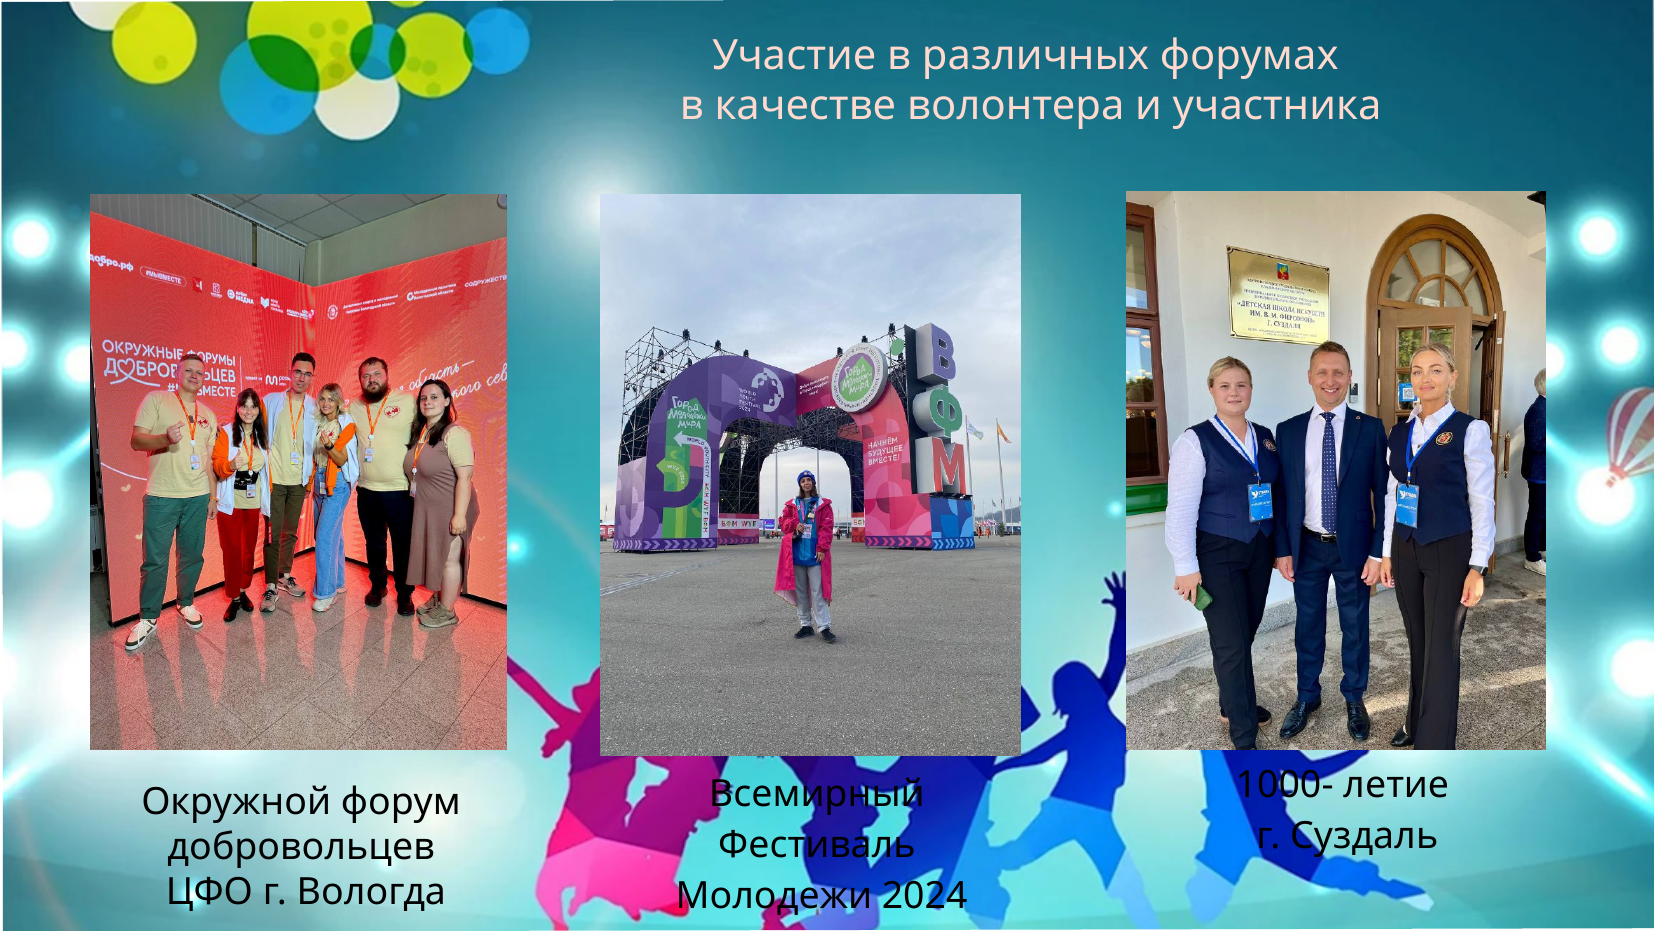

Участие в различных форумах
в качестве волонтера и участника
1000- летие
г. Суздаль
Всемирный
Фестиваль
Молодежи 2024
Окружной форум
добровольцев
ЦФО г. Вологда